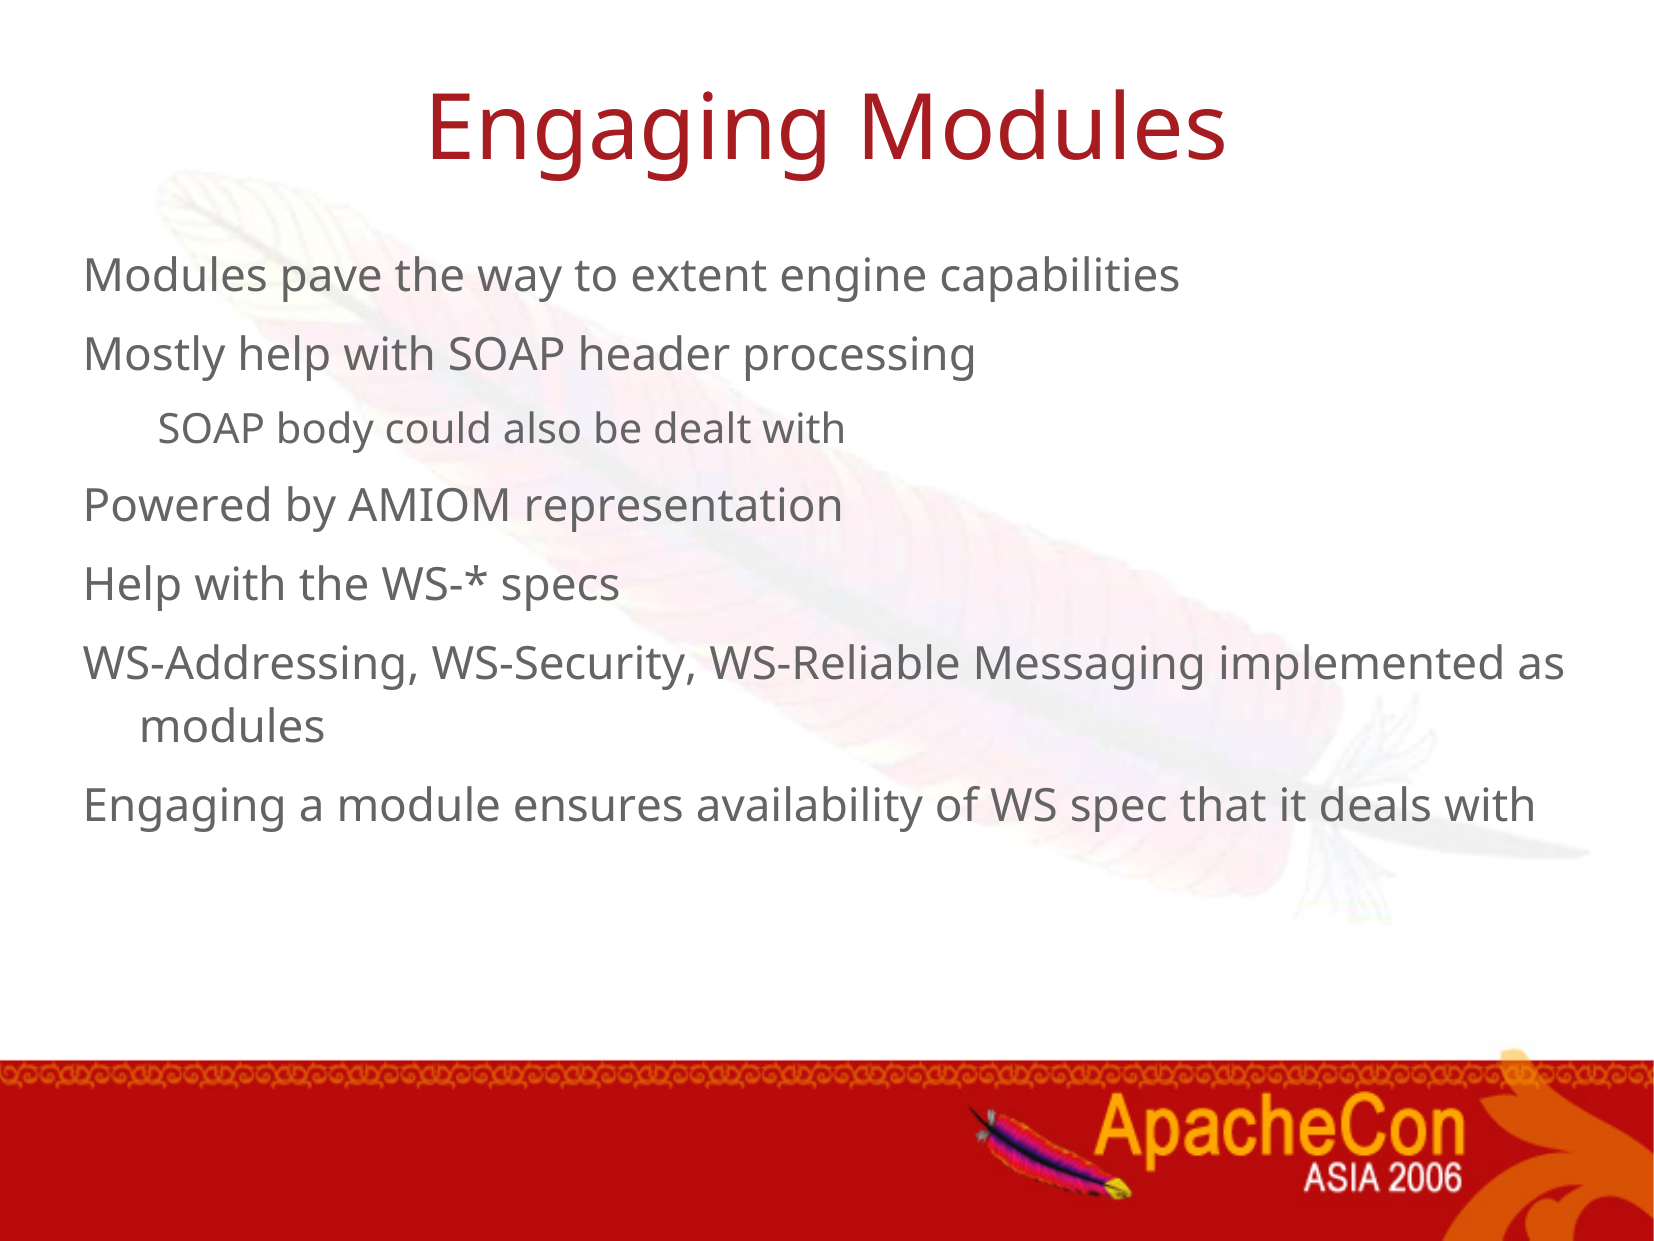

# Engaging Modules
Modules pave the way to extent engine capabilities
Mostly help with SOAP header processing
SOAP body could also be dealt with
Powered by AMIOM representation
Help with the WS-* specs
WS-Addressing, WS-Security, WS-Reliable Messaging implemented as modules
Engaging a module ensures availability of WS spec that it deals with